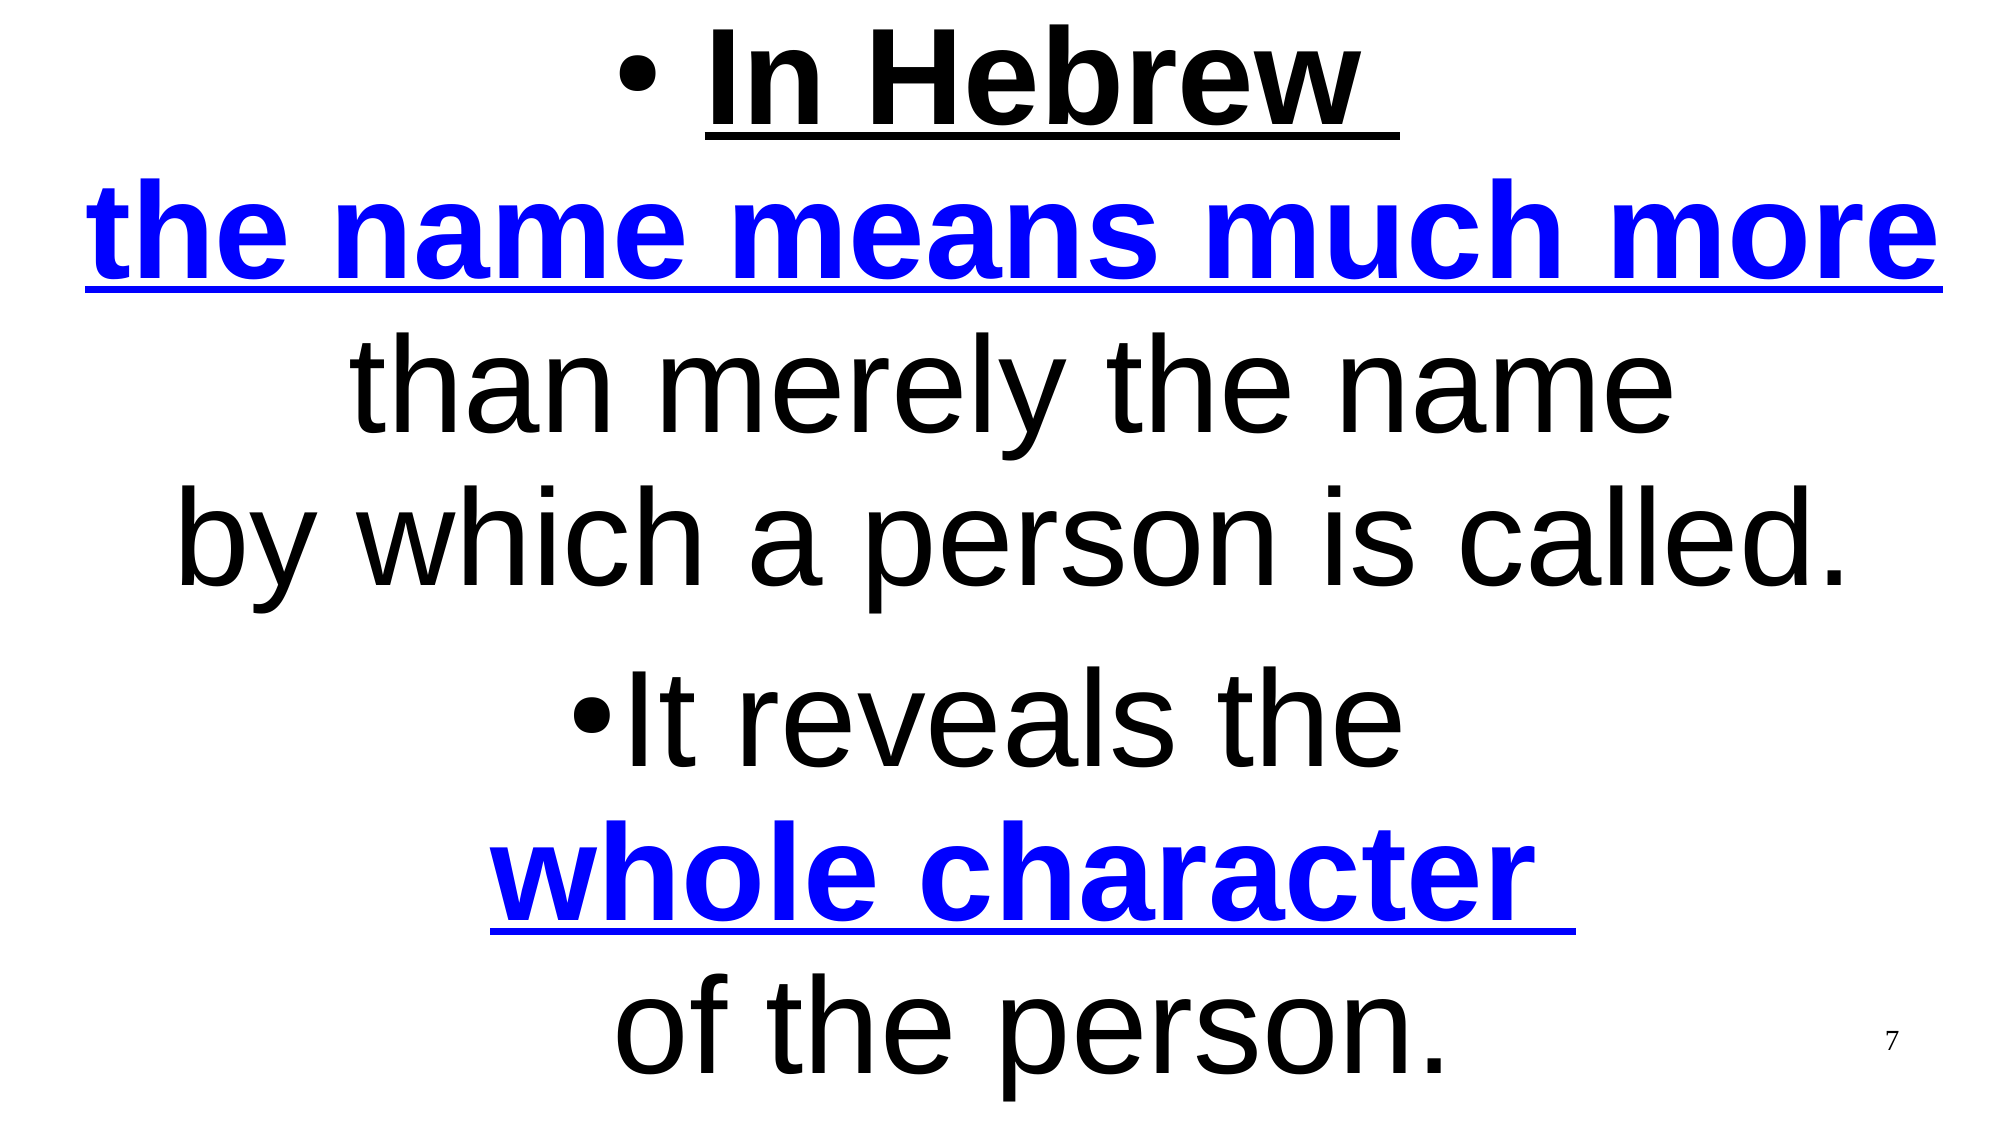

# In Hebrew the name means much more than merely the name by which a person is called.
It reveals the
whole character
of the person.
7